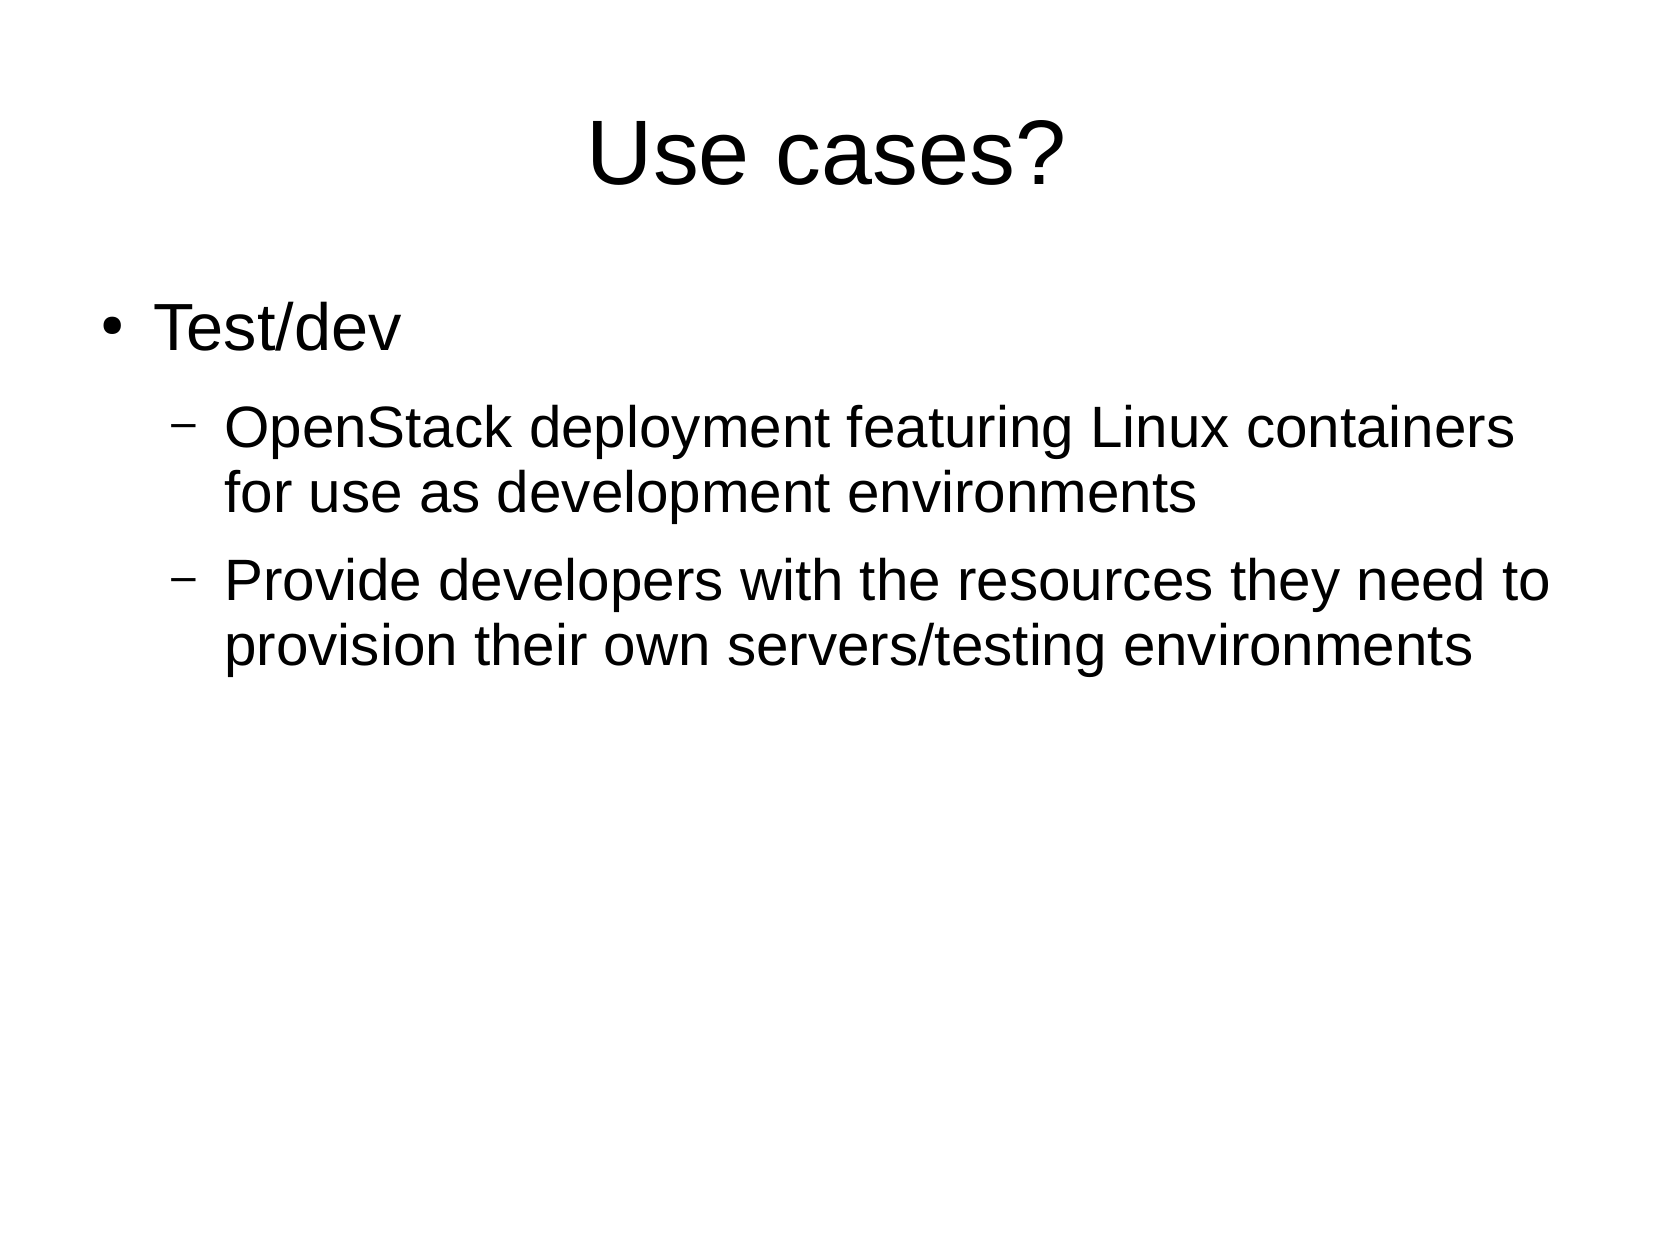

# Use cases?
Test/dev
OpenStack deployment featuring Linux containers for use as development environments
Provide developers with the resources they need to provision their own servers/testing environments